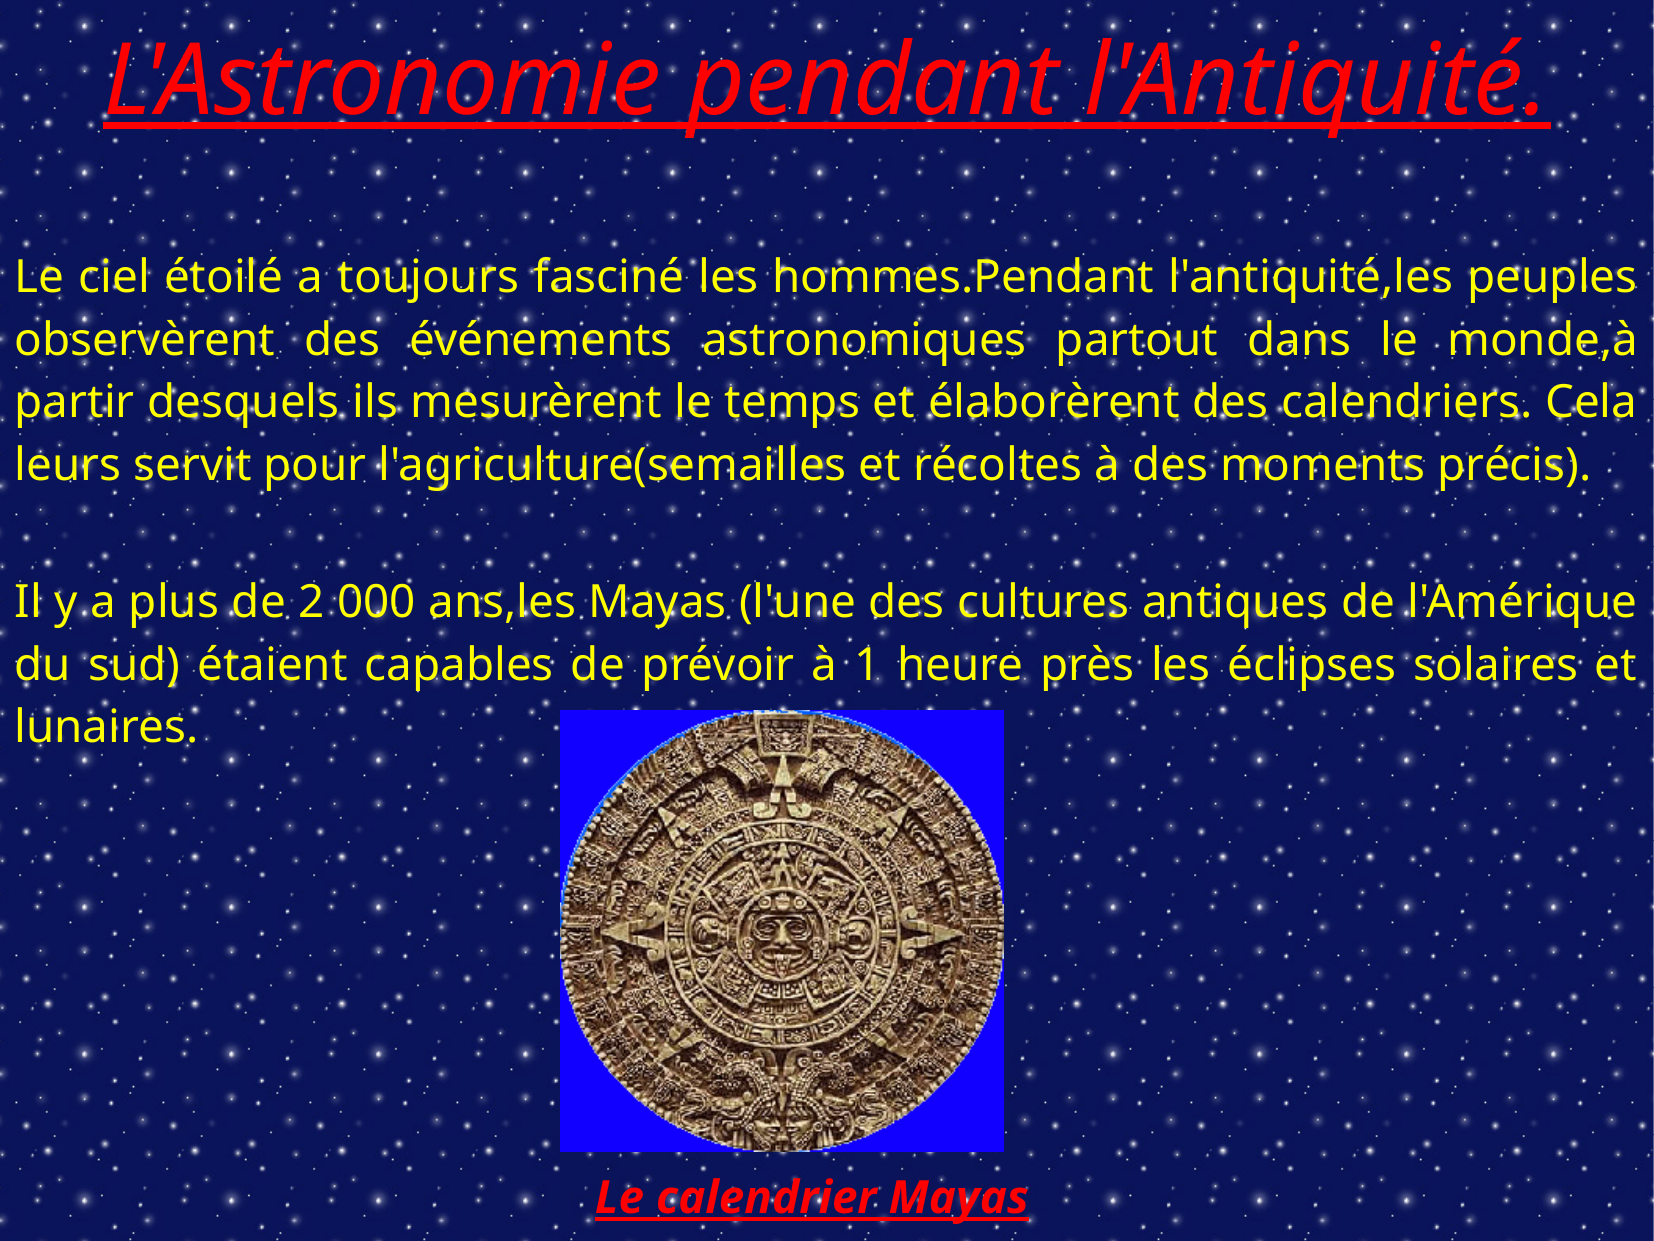

L'Astronomie pendant l'Antiquité.
Le ciel étoilé a toujours fasciné les hommes.Pendant l'antiquité,les peuples observèrent des événements astronomiques partout dans le monde,à partir desquels ils mesurèrent le temps et élaborèrent des calendriers. Cela leurs servit pour l'agriculture(semailles et récoltes à des moments précis).
Il y a plus de 2 000 ans,les Mayas (l'une des cultures antiques de l'Amérique du sud) étaient capables de prévoir à 1 heure près les éclipses solaires et lunaires.
Le calendrier Mayas